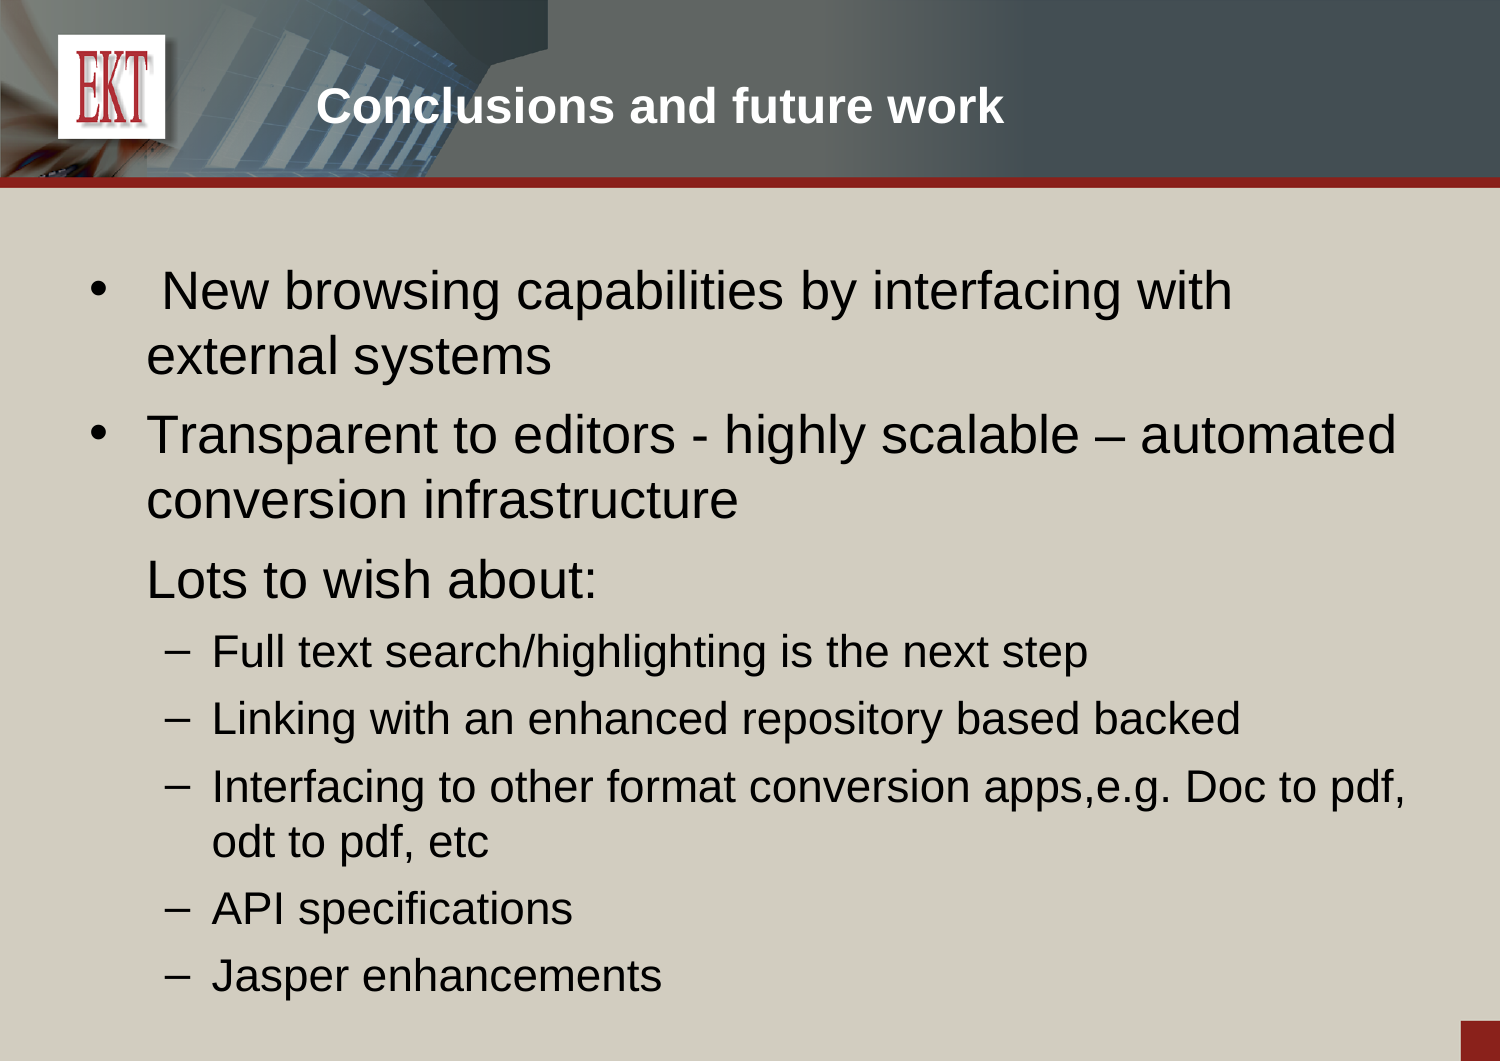

# Conclusions and future work
 New browsing capabilities by interfacing with external systems
Transparent to editors - highly scalable – automated conversion infrastructure
Lots to wish about:
Full text search/highlighting is the next step
Linking with an enhanced repository based backed
Interfacing to other format conversion apps,e.g. Doc to pdf, odt to pdf, etc
API specifications
Jasper enhancements